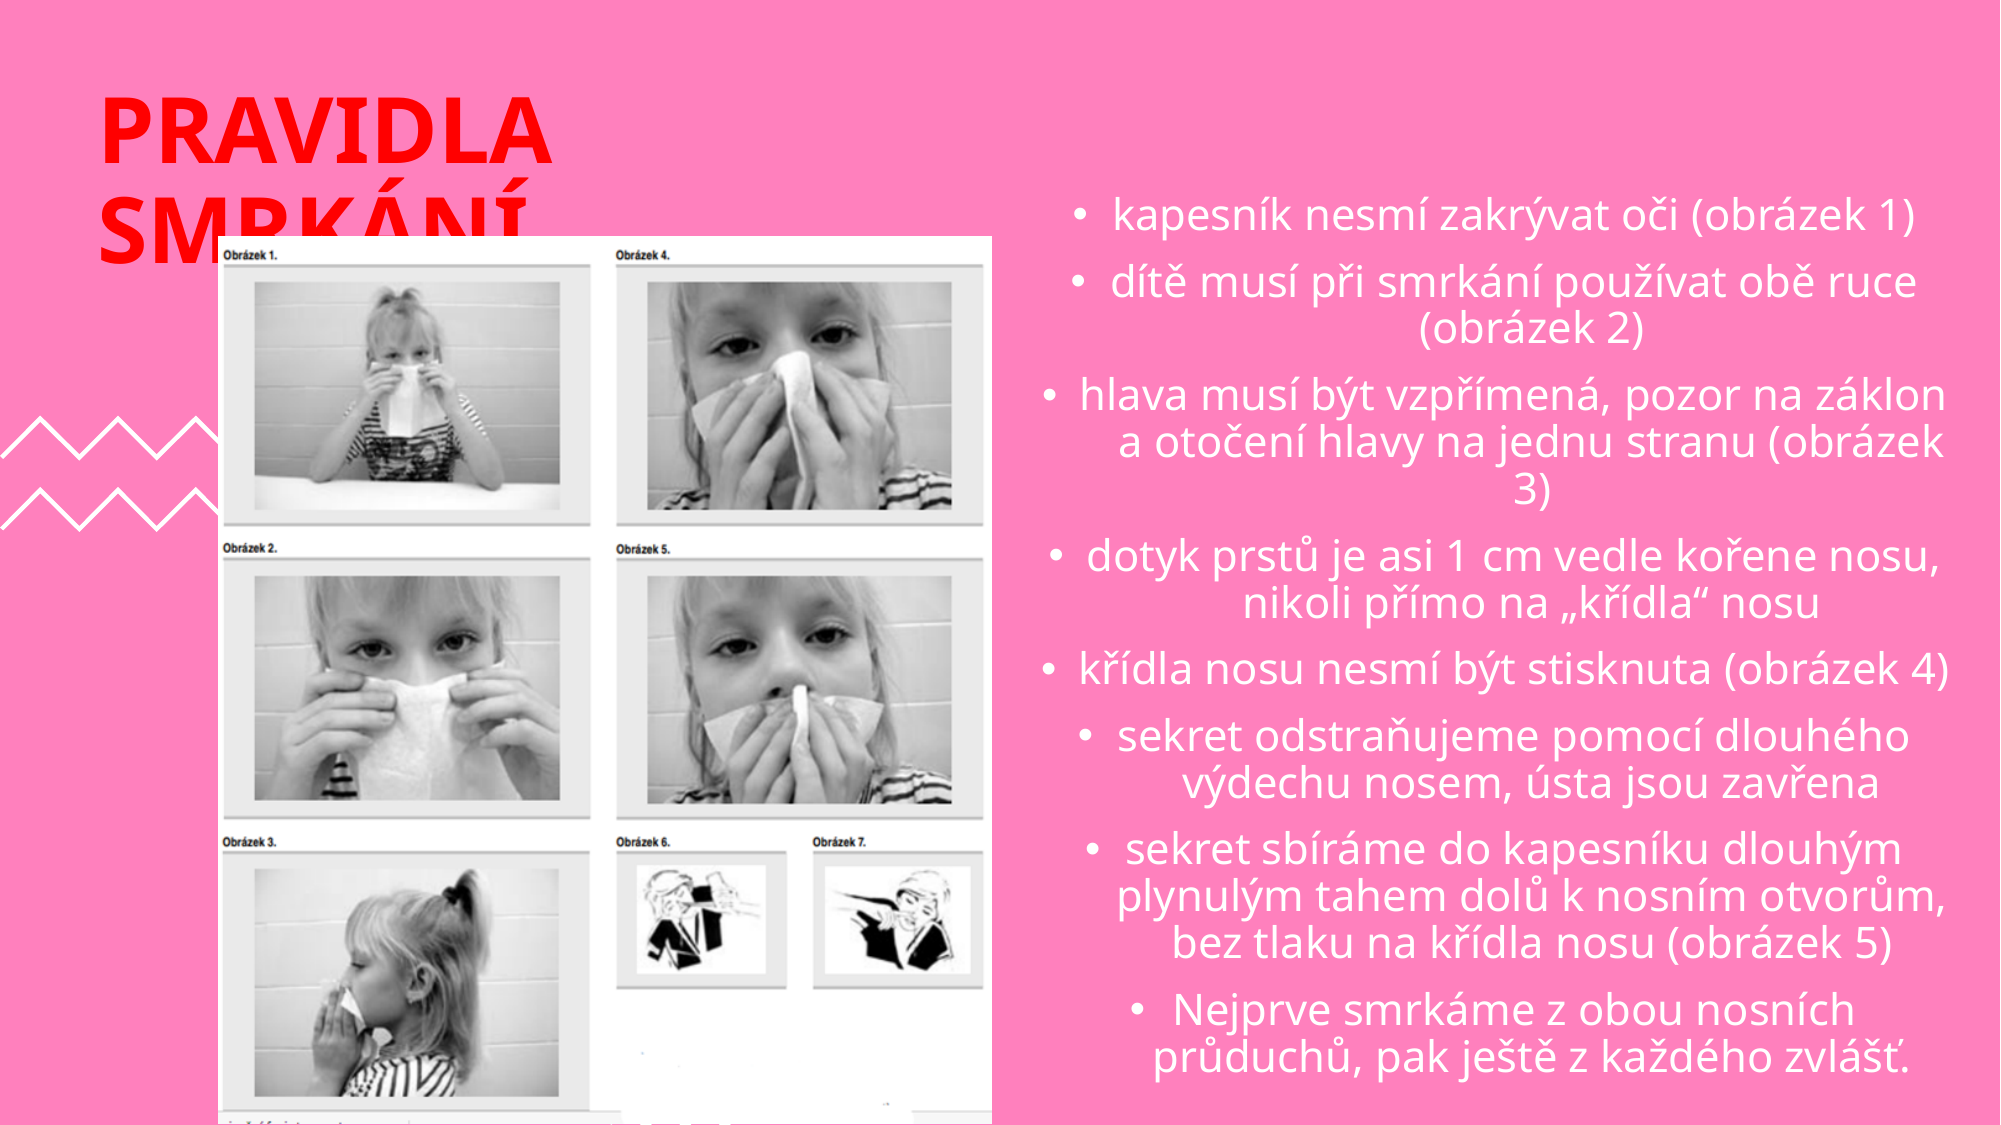

# PRAVIDLA SMRKÁNÍ
kapesník nesmí zakrývat oči (obrázek 1)
dítě musí při smrkání používat obě ruce (obrázek 2)
hlava musí být vzpřímená, pozor na záklon a otočení hlavy na jednu stranu (obrázek 3)
dotyk prstů je asi 1 cm vedle kořene nosu, nikoli přímo na „křídla“ nosu
křídla nosu nesmí být stisknuta (obrázek 4)
sekret odstraňujeme pomocí dlouhého výdechu nosem, ústa jsou zavřena
sekret sbíráme do kapesníku dlouhým plynulým tahem dolů k nosním otvorům, bez tlaku na křídla nosu (obrázek 5)
Nejprve smrkáme z obou nosních průduchů, pak ještě z každého zvlášť.